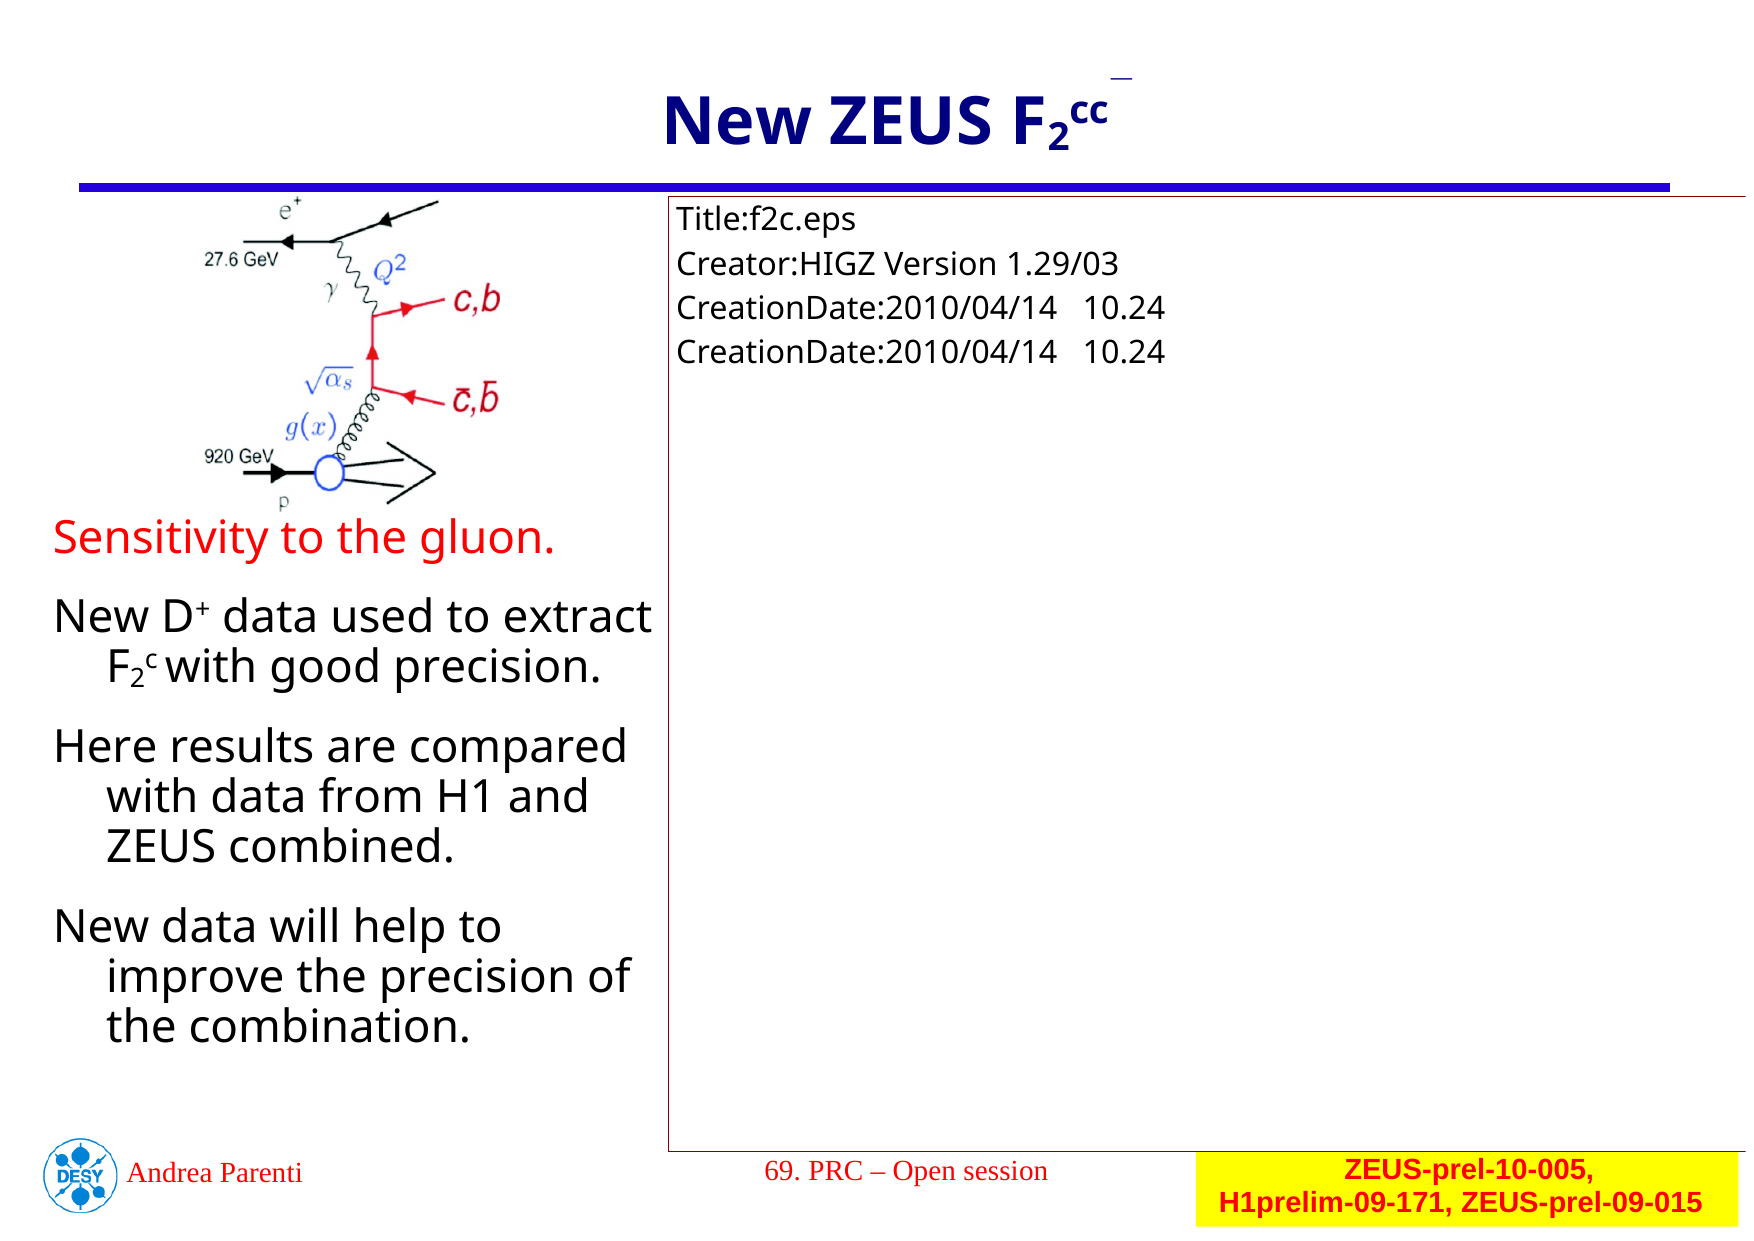

_
# New ZEUS F2cc
Sensitivity to the gluon.
New D+ data used to extract F2c with good precision.
Here results are compared with data from H1 and ZEUS combined.
New data will help to improve the precision of the combination.
 ZEUS-prel-10-005,
 H1prelim-09-171, ZEUS-prel-09-015